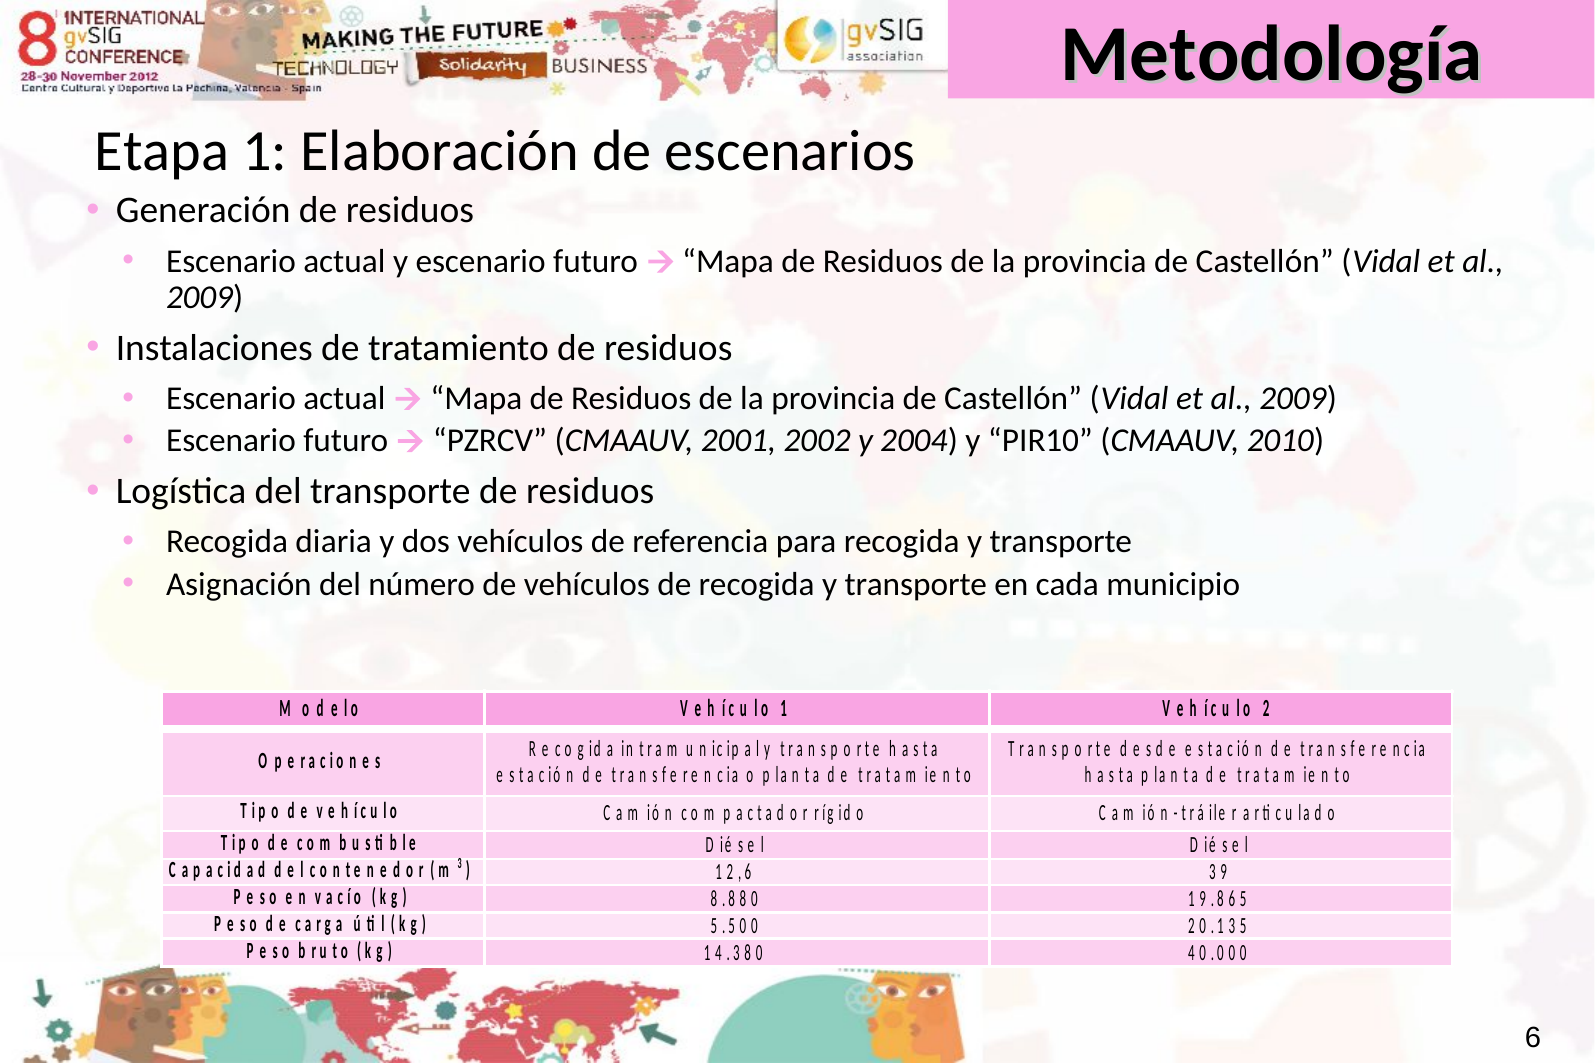

Metodología
# Etapa 1: Elaboración de escenarios
Generación de residuos
Escenario actual y escenario futuro  “Mapa de Residuos de la provincia de Castellón” (Vidal et al., 2009)
Instalaciones de tratamiento de residuos
Escenario actual  “Mapa de Residuos de la provincia de Castellón” (Vidal et al., 2009)
Escenario futuro  “PZRCV” (CMAAUV, 2001, 2002 y 2004) y “PIR10” (CMAAUV, 2010)
Logística del transporte de residuos
Recogida diaria y dos vehículos de referencia para recogida y transporte
Asignación del número de vehículos de recogida y transporte en cada municipio